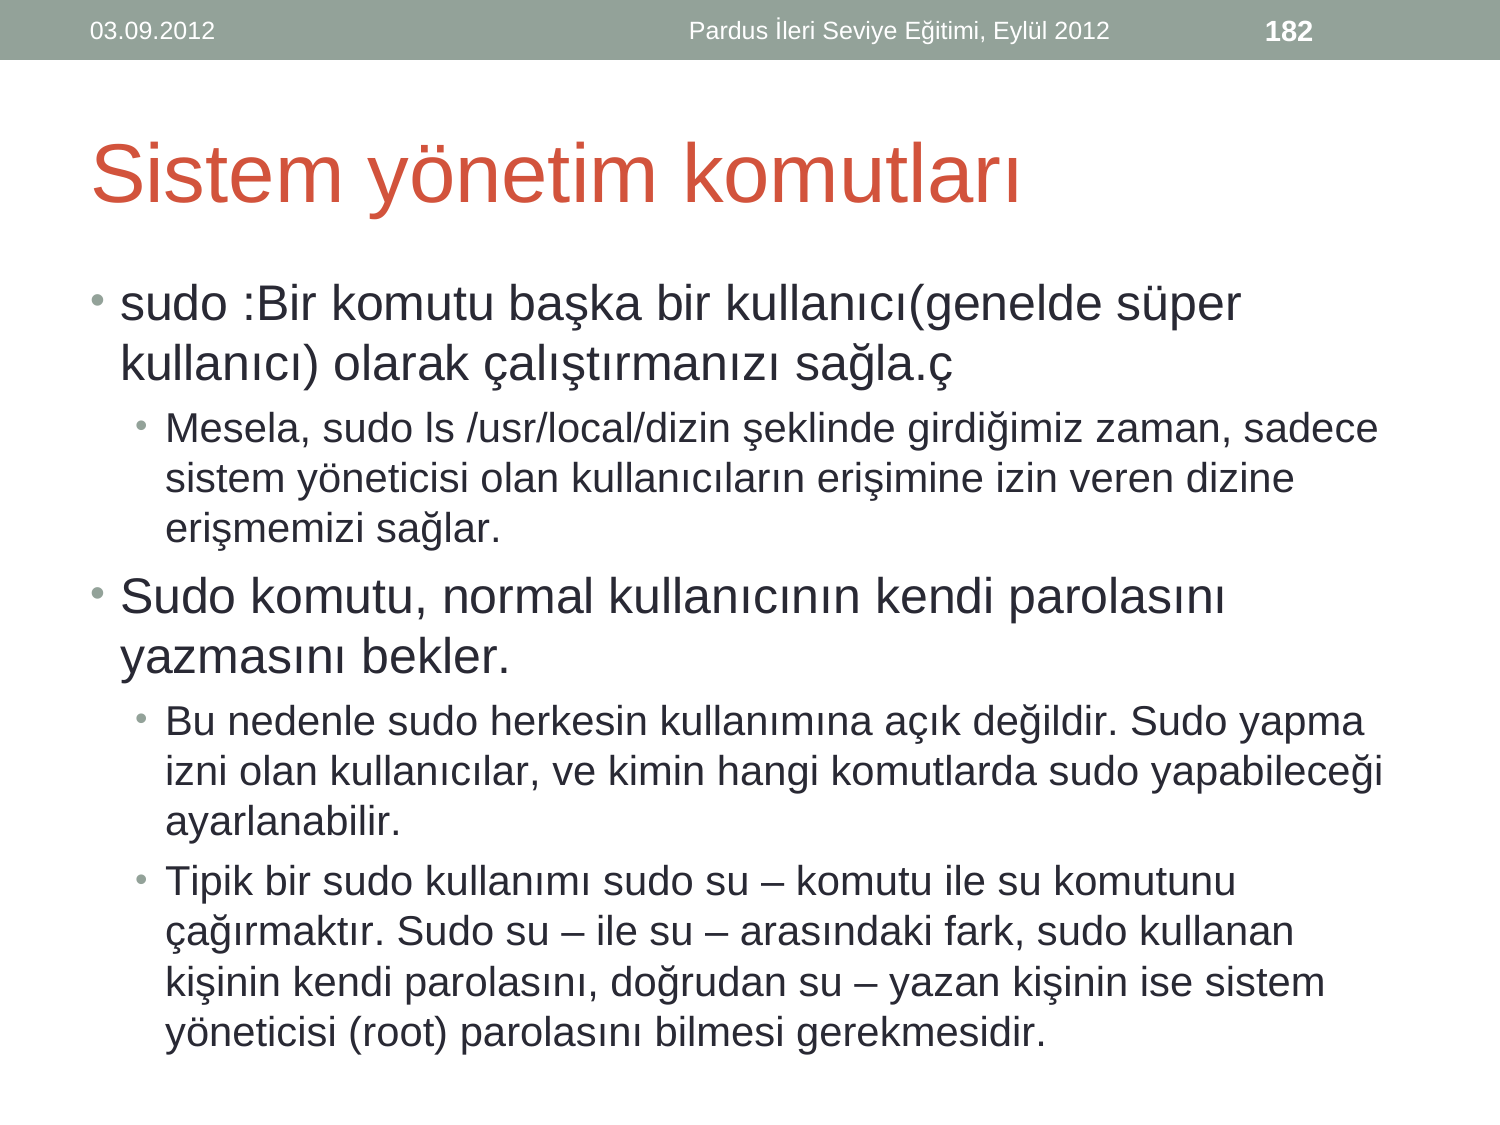

03.09.2012
Pardus İleri Seviye Eğitimi, Eylül 2012
# Sistem yönetim komutları
sudo :Bir komutu başka bir kullanıcı(genelde süper kullanıcı) olarak çalıştırmanızı sağla.ç
Mesela, sudo ls /usr/local/dizin şeklinde girdiğimiz zaman, sadece sistem yöneticisi olan kullanıcıların erişimine izin veren dizine erişmemizi sağlar.
Sudo komutu, normal kullanıcının kendi parolasını yazmasını bekler.
Bu nedenle sudo herkesin kullanımına açık değildir. Sudo yapma izni olan kullanıcılar, ve kimin hangi komutlarda sudo yapabileceği ayarlanabilir.
Tipik bir sudo kullanımı sudo su – komutu ile su komutunu çağırmaktır. Sudo su – ile su – arasındaki fark, sudo kullanan kişinin kendi parolasını, doğrudan su – yazan kişinin ise sistem yöneticisi (root) parolasını bilmesi gerekmesidir.